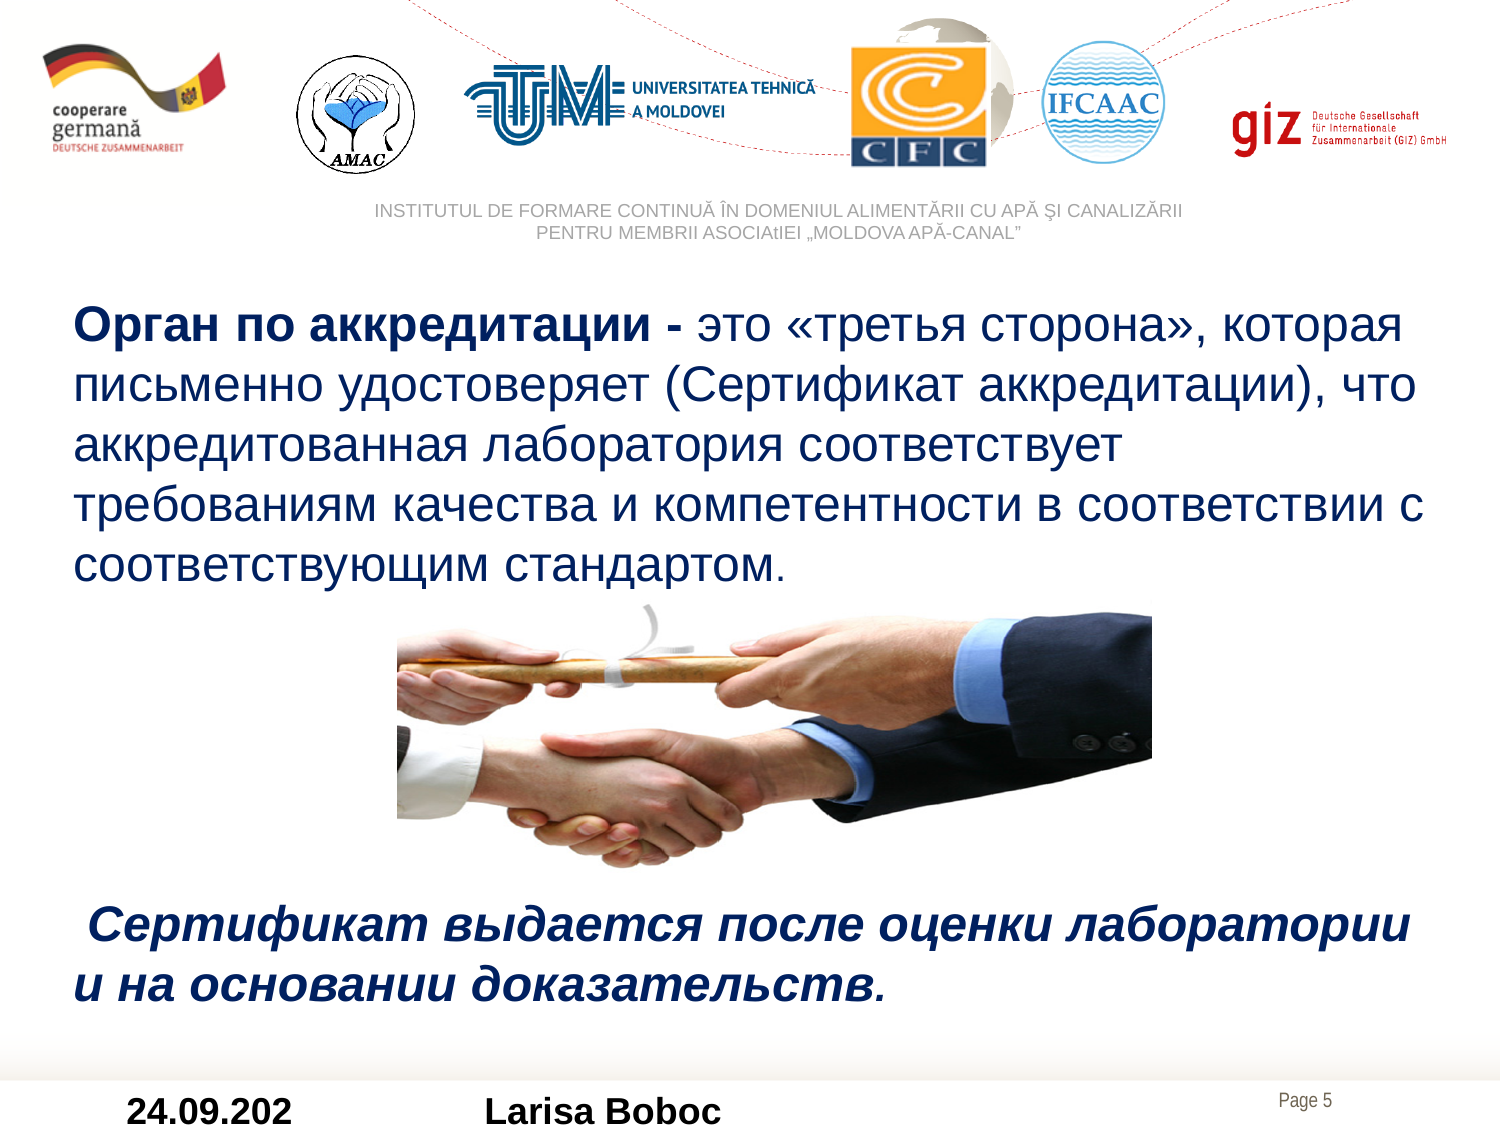

INSTITUTUL DE FORMARE CONTINUĂ ÎN DOMENIUL ALIMENTĂRII CU APĂ ŞI CANALIZĂRII
PENTRU MEMBRII ASOCIAtIEI „MOLDOVA APĂ-CANAL”
# Орган по аккредитации - это «третья сторона», которая письменно удостоверяет (Сертификат аккредитации), что аккредитованная лаборатория соответствует требованиям качества и компетентности в соответствии с соответствующим стандартом. Сертификат выдается после оценки лаборатории и на основании доказательств.
Larisa Boboc